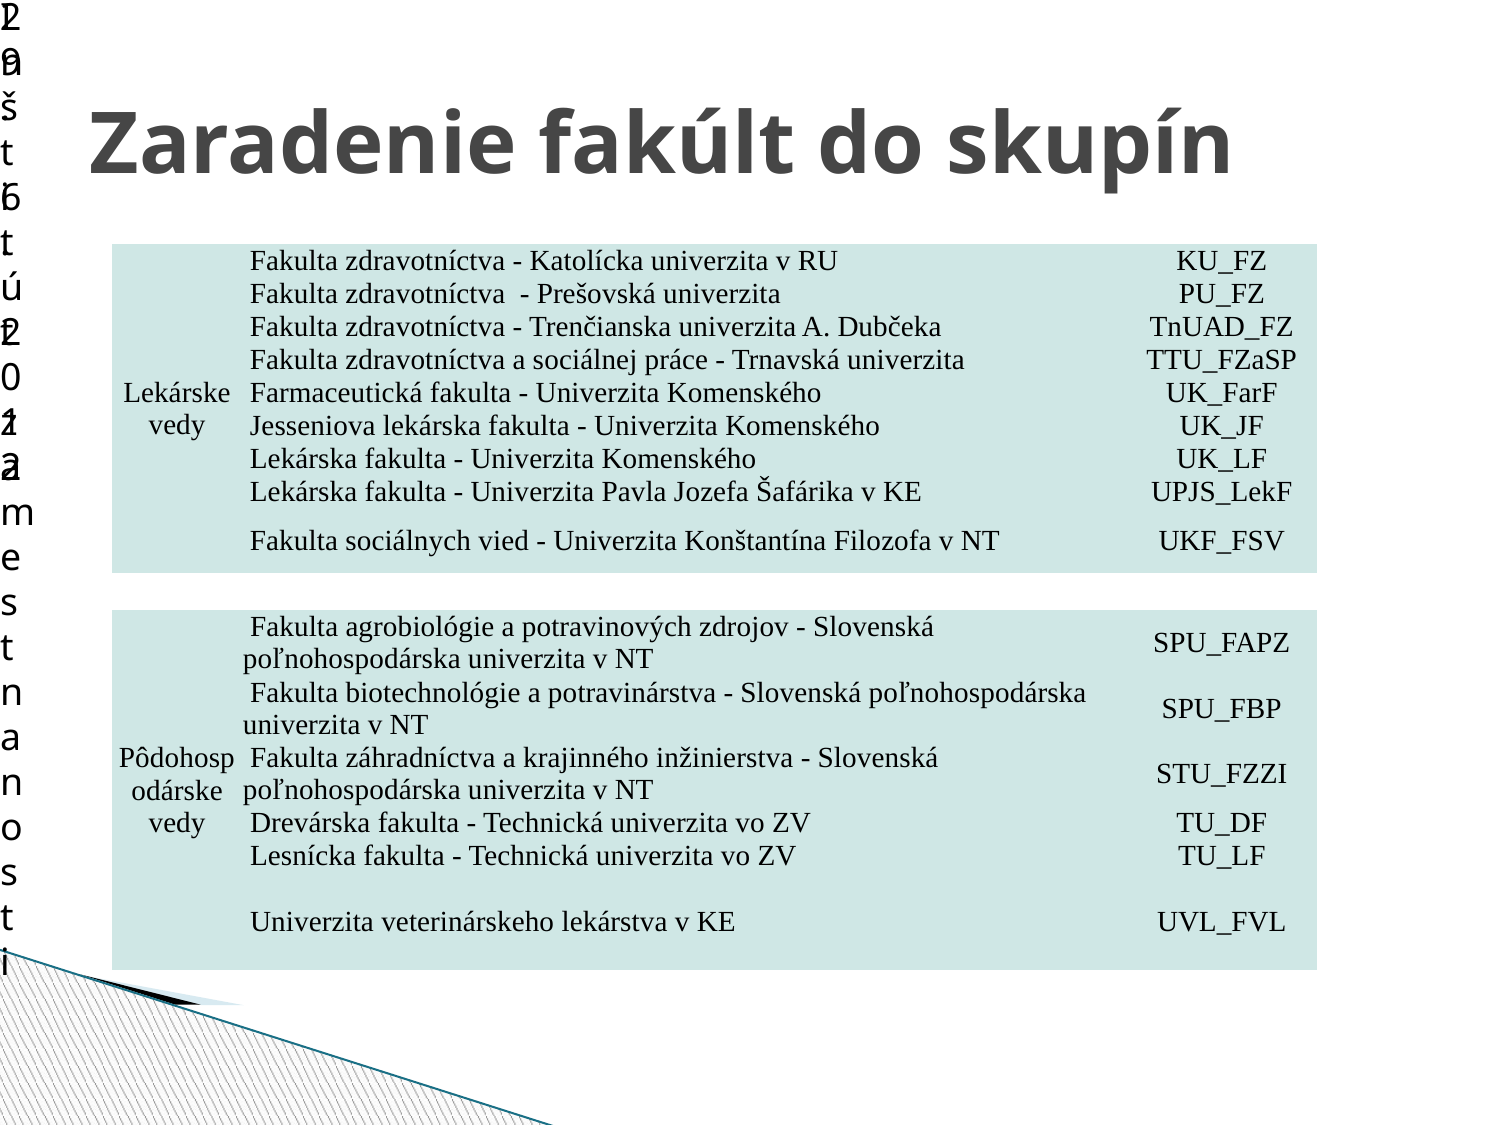

29. 6. 2012
Inštitút zamestnanosti
# Zaradenie fakúlt do skupín
| Lekárske vedy | Fakulta zdravotníctva - Katolícka univerzita v RU | KU\_FZ |
| --- | --- | --- |
| | Fakulta zdravotníctva - Prešovská univerzita | PU\_FZ |
| | Fakulta zdravotníctva - Trenčianska univerzita A. Dubčeka | TnUAD\_FZ |
| | Fakulta zdravotníctva a sociálnej práce - Trnavská univerzita | TTU\_FZaSP |
| | Farmaceutická fakulta - Univerzita Komenského | UK\_FarF |
| | Jesseniova lekárska fakulta - Univerzita Komenského | UK\_JF |
| | Lekárska fakulta - Univerzita Komenského | UK\_LF |
| | Lekárska fakulta - Univerzita Pavla Jozefa Šafárika v KE | UPJS\_LekF |
| | Fakulta sociálnych vied - Univerzita Konštantína Filozofa v NT | UKF\_FSV |
| Pôdohospodárske vedy | Fakulta agrobiológie a potravinových zdrojov - Slovenská poľnohospodárska univerzita v NT | SPU\_FAPZ |
| --- | --- | --- |
| | Fakulta biotechnológie a potravinárstva - Slovenská poľnohospodárska univerzita v NT | SPU\_FBP |
| | Fakulta záhradníctva a krajinného inžinierstva - Slovenská poľnohospodárska univerzita v NT | STU\_FZZI |
| | Drevárska fakulta - Technická univerzita vo ZV | TU\_DF |
| | Lesnícka fakulta - Technická univerzita vo ZV | TU\_LF |
| | Univerzita veterinárskeho lekárstva v KE | UVL\_FVL |